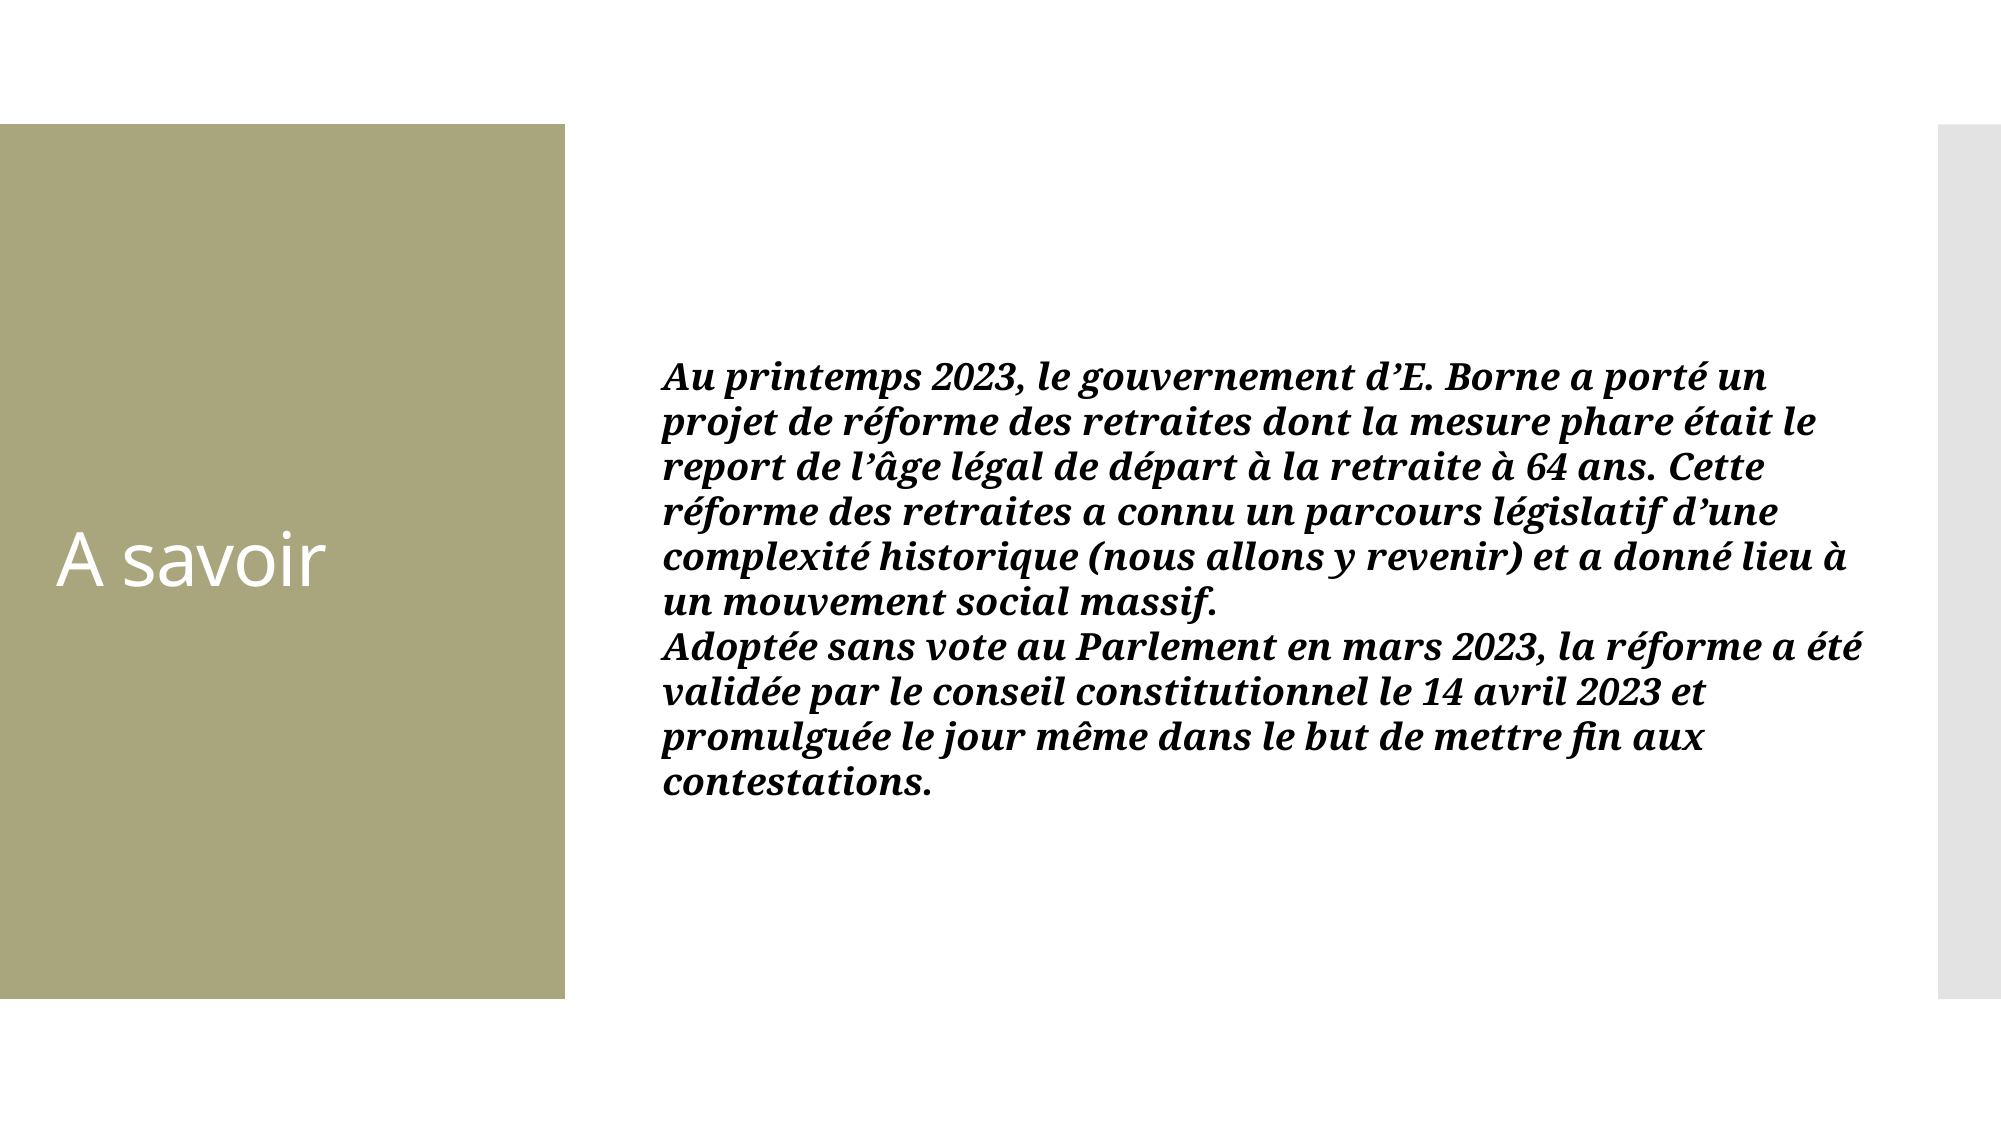

# A savoir
Au printemps 2023, le gouvernement d’E. Borne a porté un projet de réforme des retraites dont la mesure phare était le report de l’âge légal de départ à la retraite à 64 ans. Cette réforme des retraites a connu un parcours législatif d’une complexité historique (nous allons y revenir) et a donné lieu à un mouvement social massif.
Adoptée sans vote au Parlement en mars 2023, la réforme a été validée par le conseil constitutionnel le 14 avril 2023 et promulguée le jour même dans le but de mettre fin aux contestations.